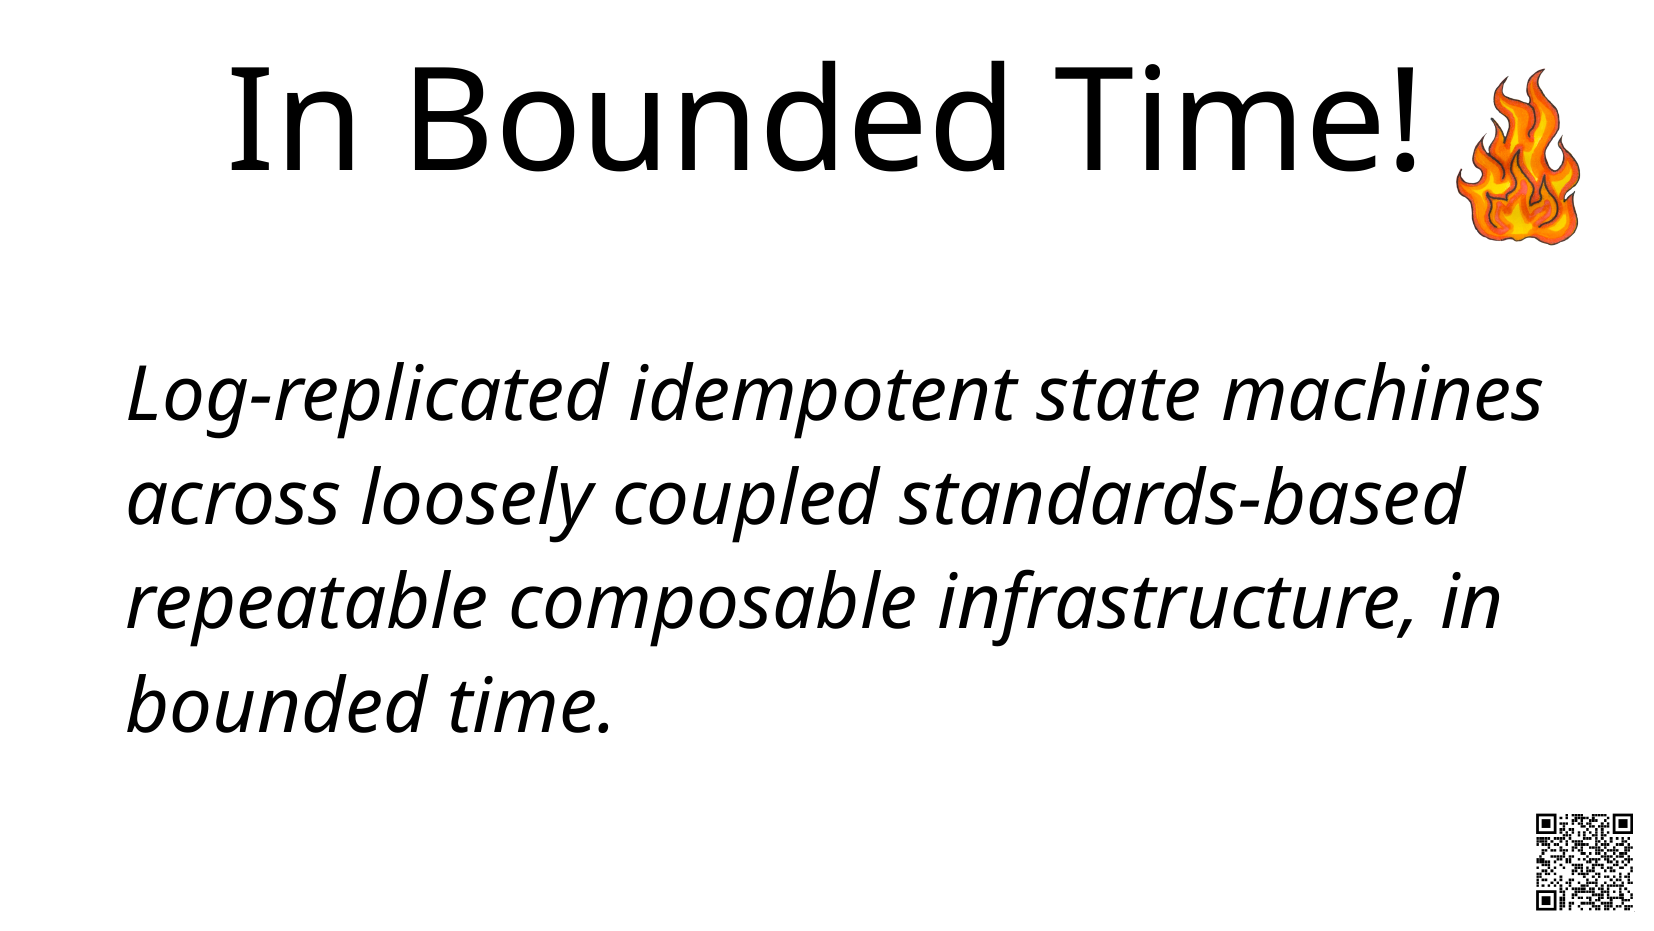

In Bounded Time!
# Log-replicated idempotent state machines across loosely coupled standards-based repeatable composable infrastructure, in bounded time.